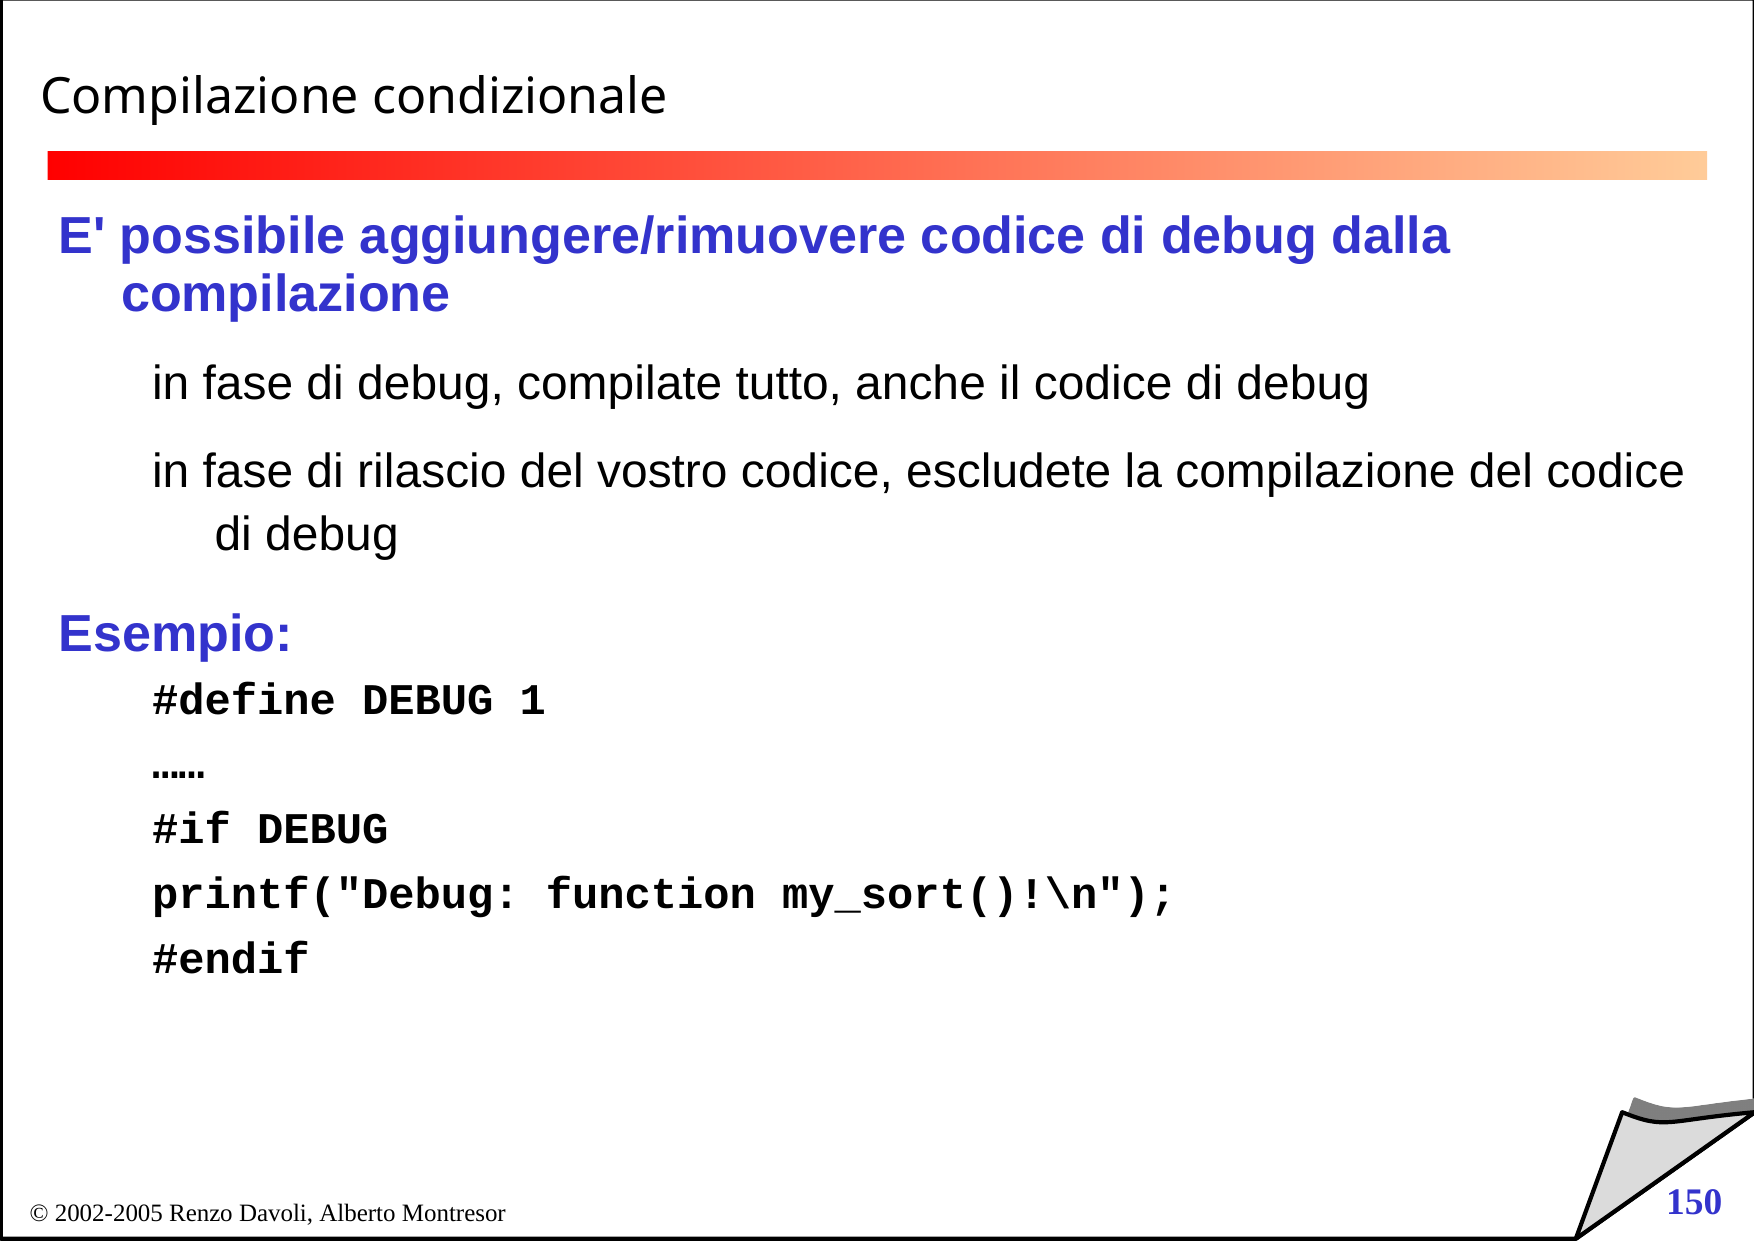

# Compilazione condizionale
E' possibile aggiungere/rimuovere codice di debug dalla compilazione
in fase di debug, compilate tutto, anche il codice di debug
in fase di rilascio del vostro codice, escludete la compilazione del codice di debug
Esempio:
#define DEBUG 1
……
#if DEBUG
printf("Debug: function my_sort()!\n");
#endif